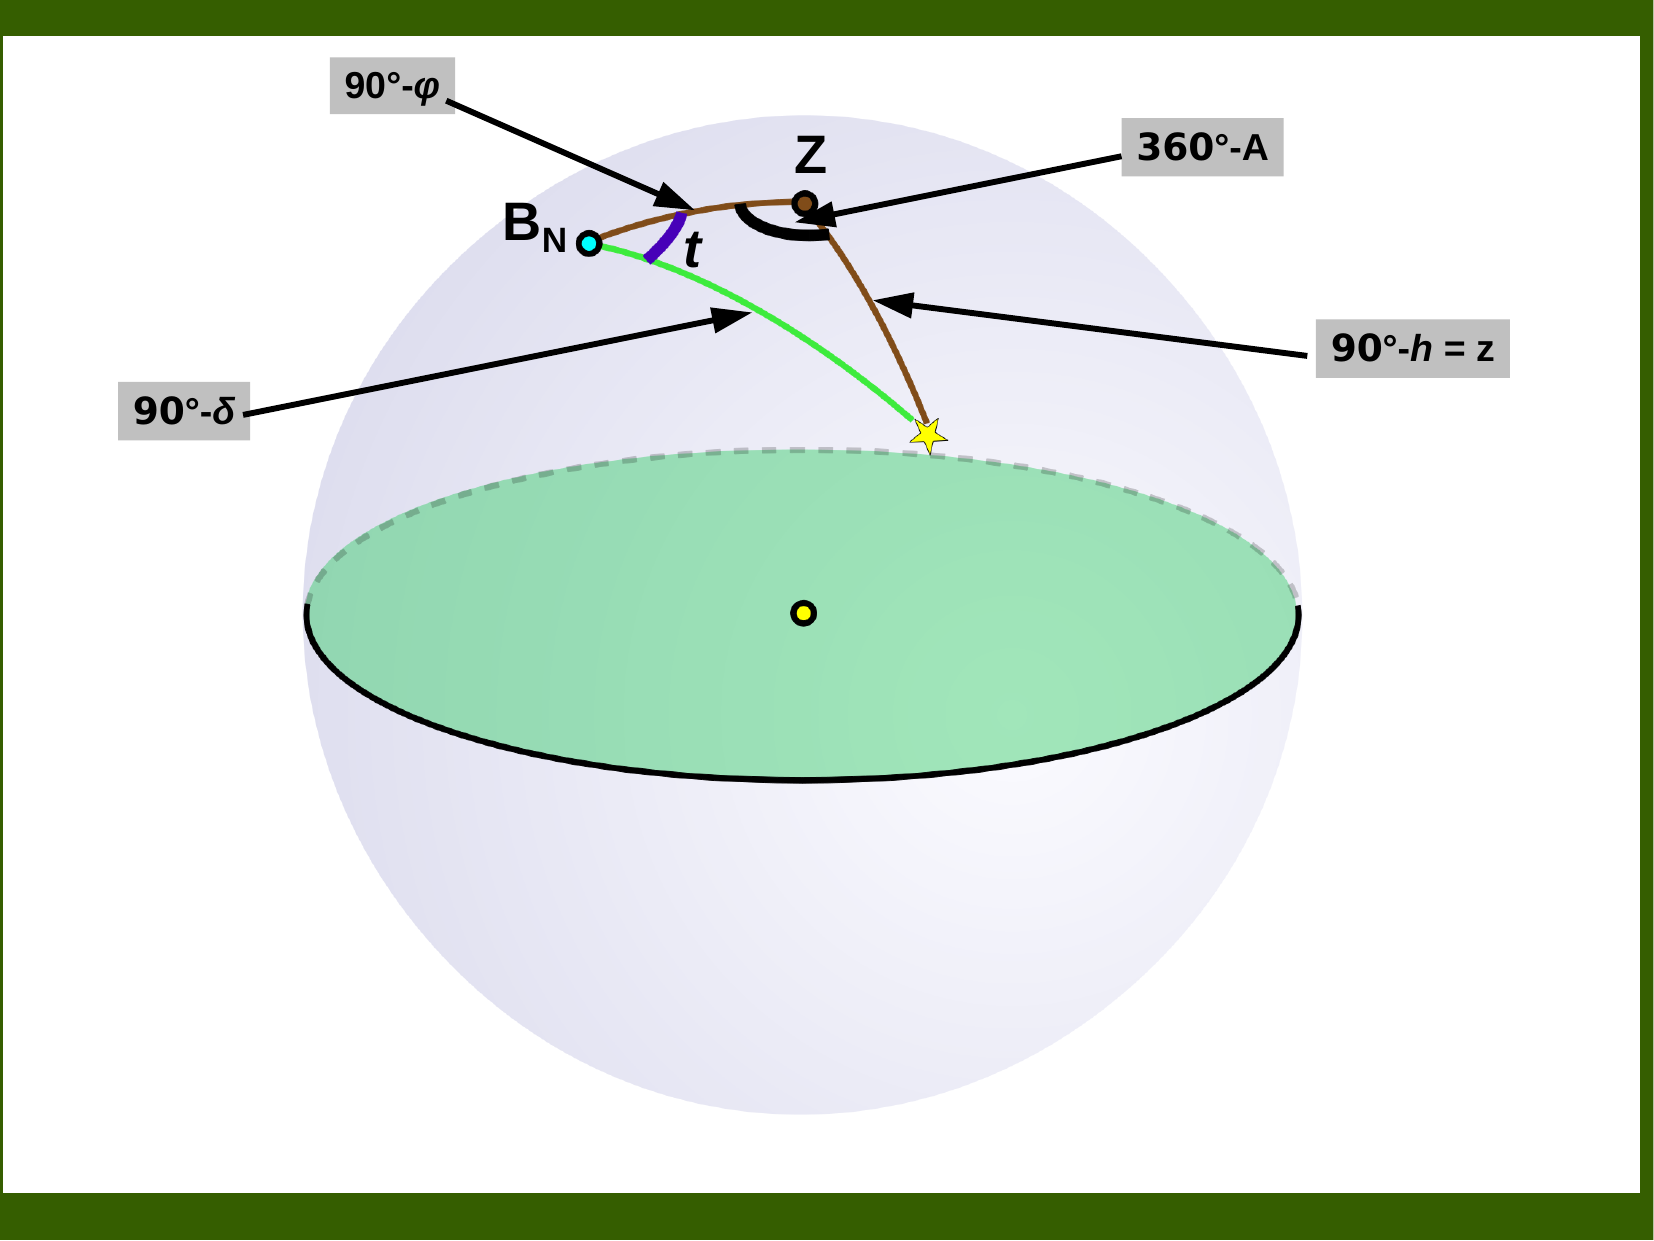

90°-φ
Z
360°-A
BN
t
90°-h = z
90°-δ